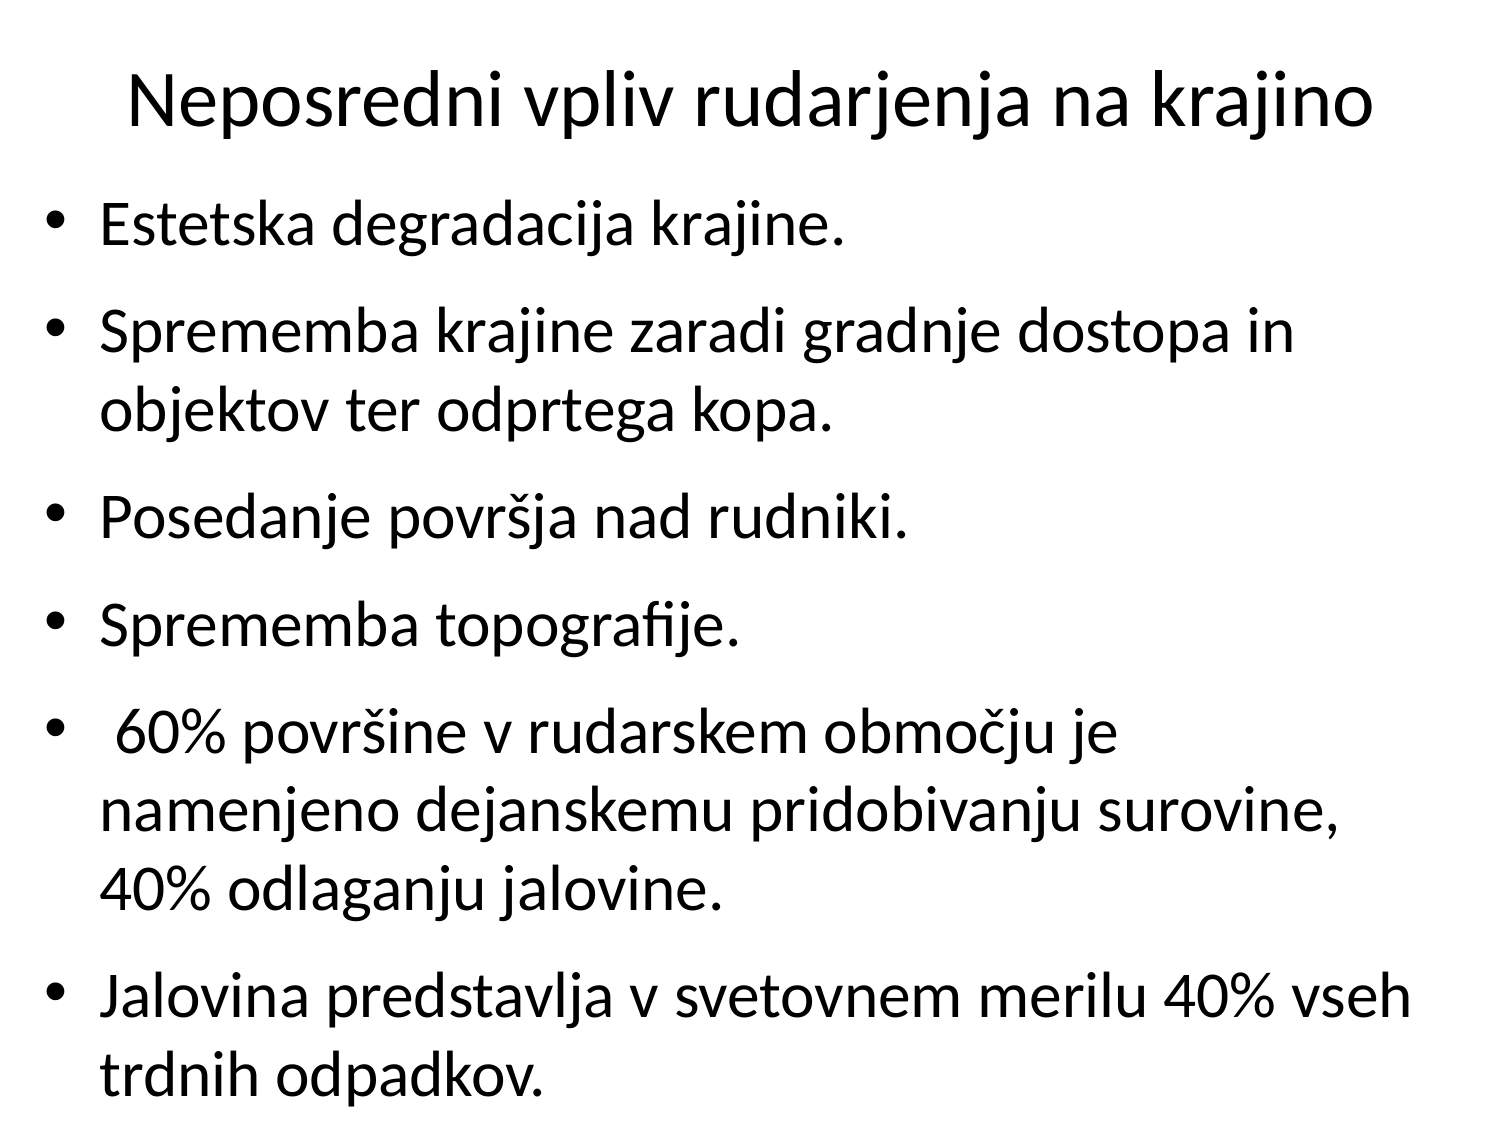

# Neposredni vpliv rudarjenja na krajino
Estetska degradacija krajine.
Sprememba krajine zaradi gradnje dostopa in objektov ter odprtega kopa.
Posedanje površja nad rudniki.
Sprememba topografije.
 60% površine v rudarskem območju je namenjeno dejanskemu pridobivanju surovine, 40% odlaganju jalovine.
Jalovina predstavlja v svetovnem merilu 40% vseh trdnih odpadkov.